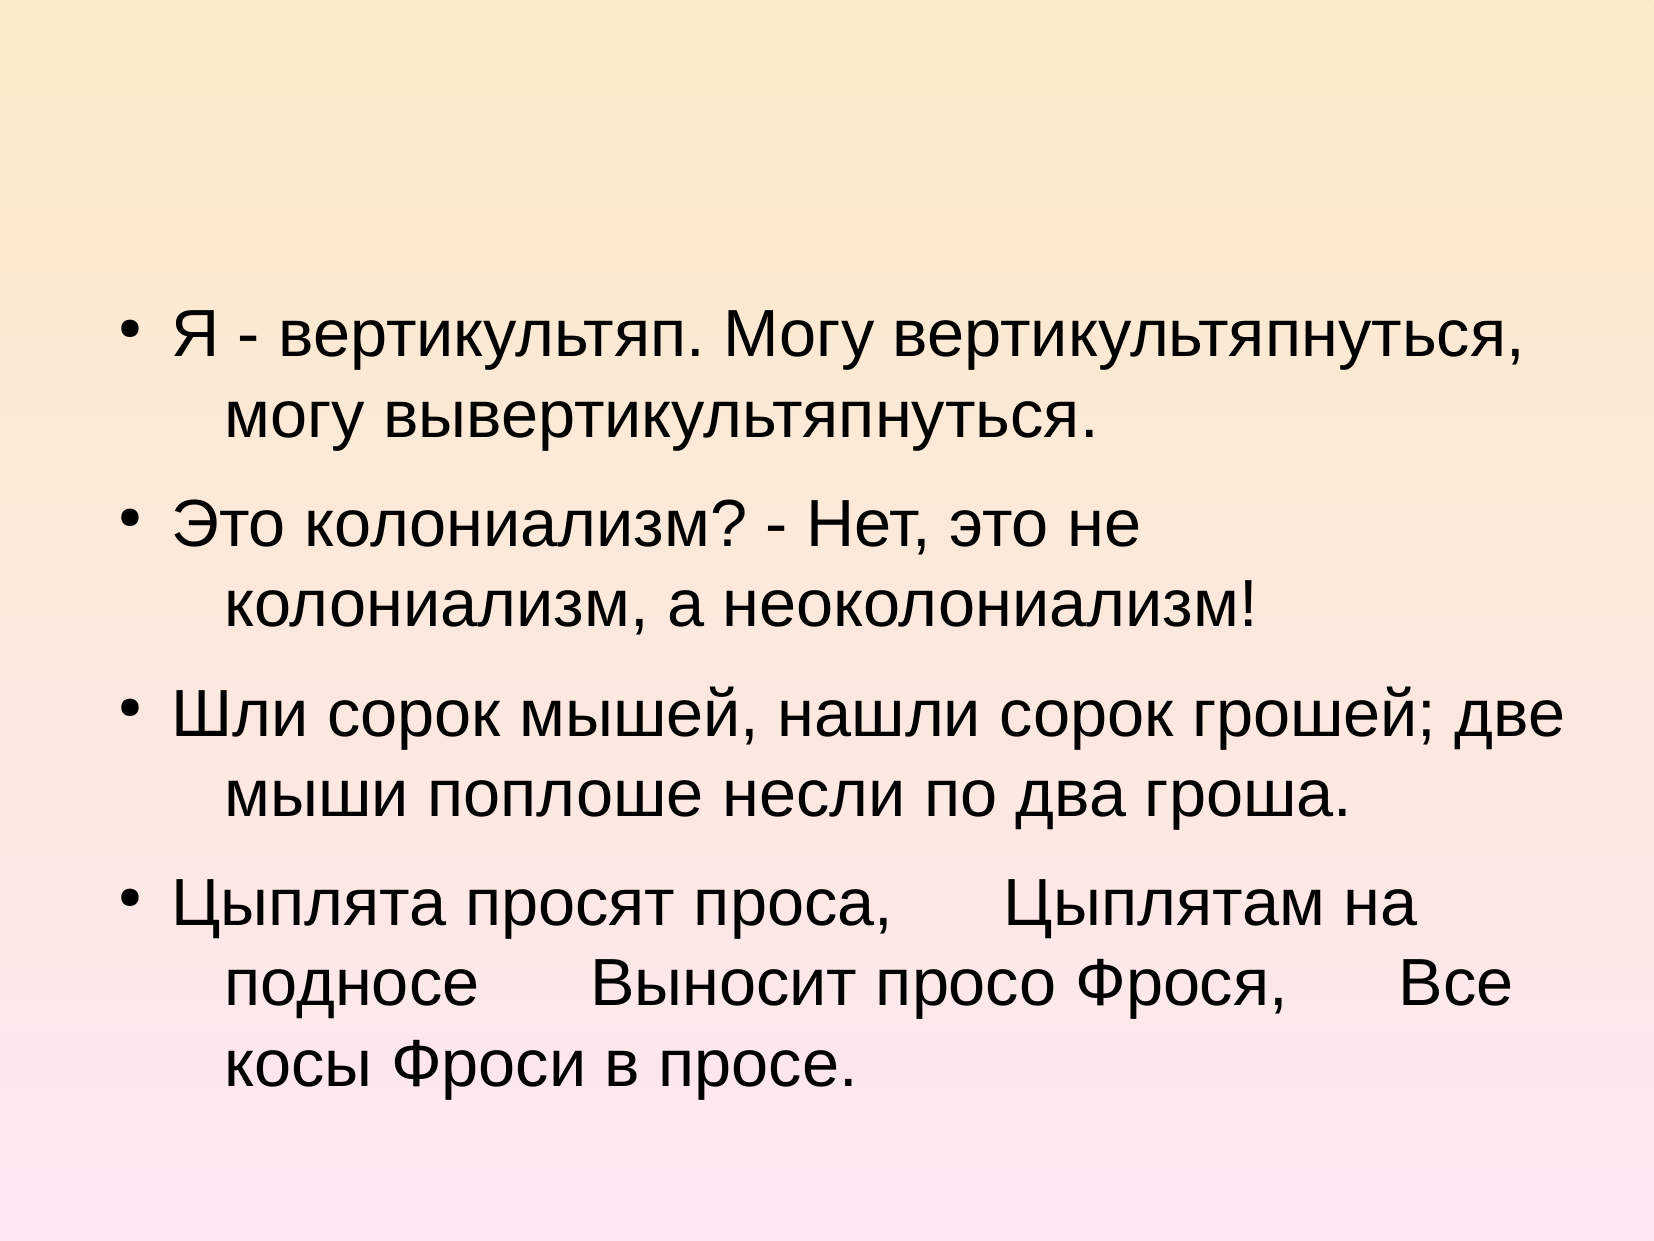

#
Я - вертикультяп. Могу вертикультяпнуться, могу вывертикультяпнуться.
Это колониализм? - Нет, это не колониализм, а неоколониализм!
Шли сорок мышей, нашли сорок грошей; две мыши поплоше несли по два гроша.
Цыплята просят проса,      Цыплятам на подносе      Выносит просо Фрося,      Все косы Фроси в просе.